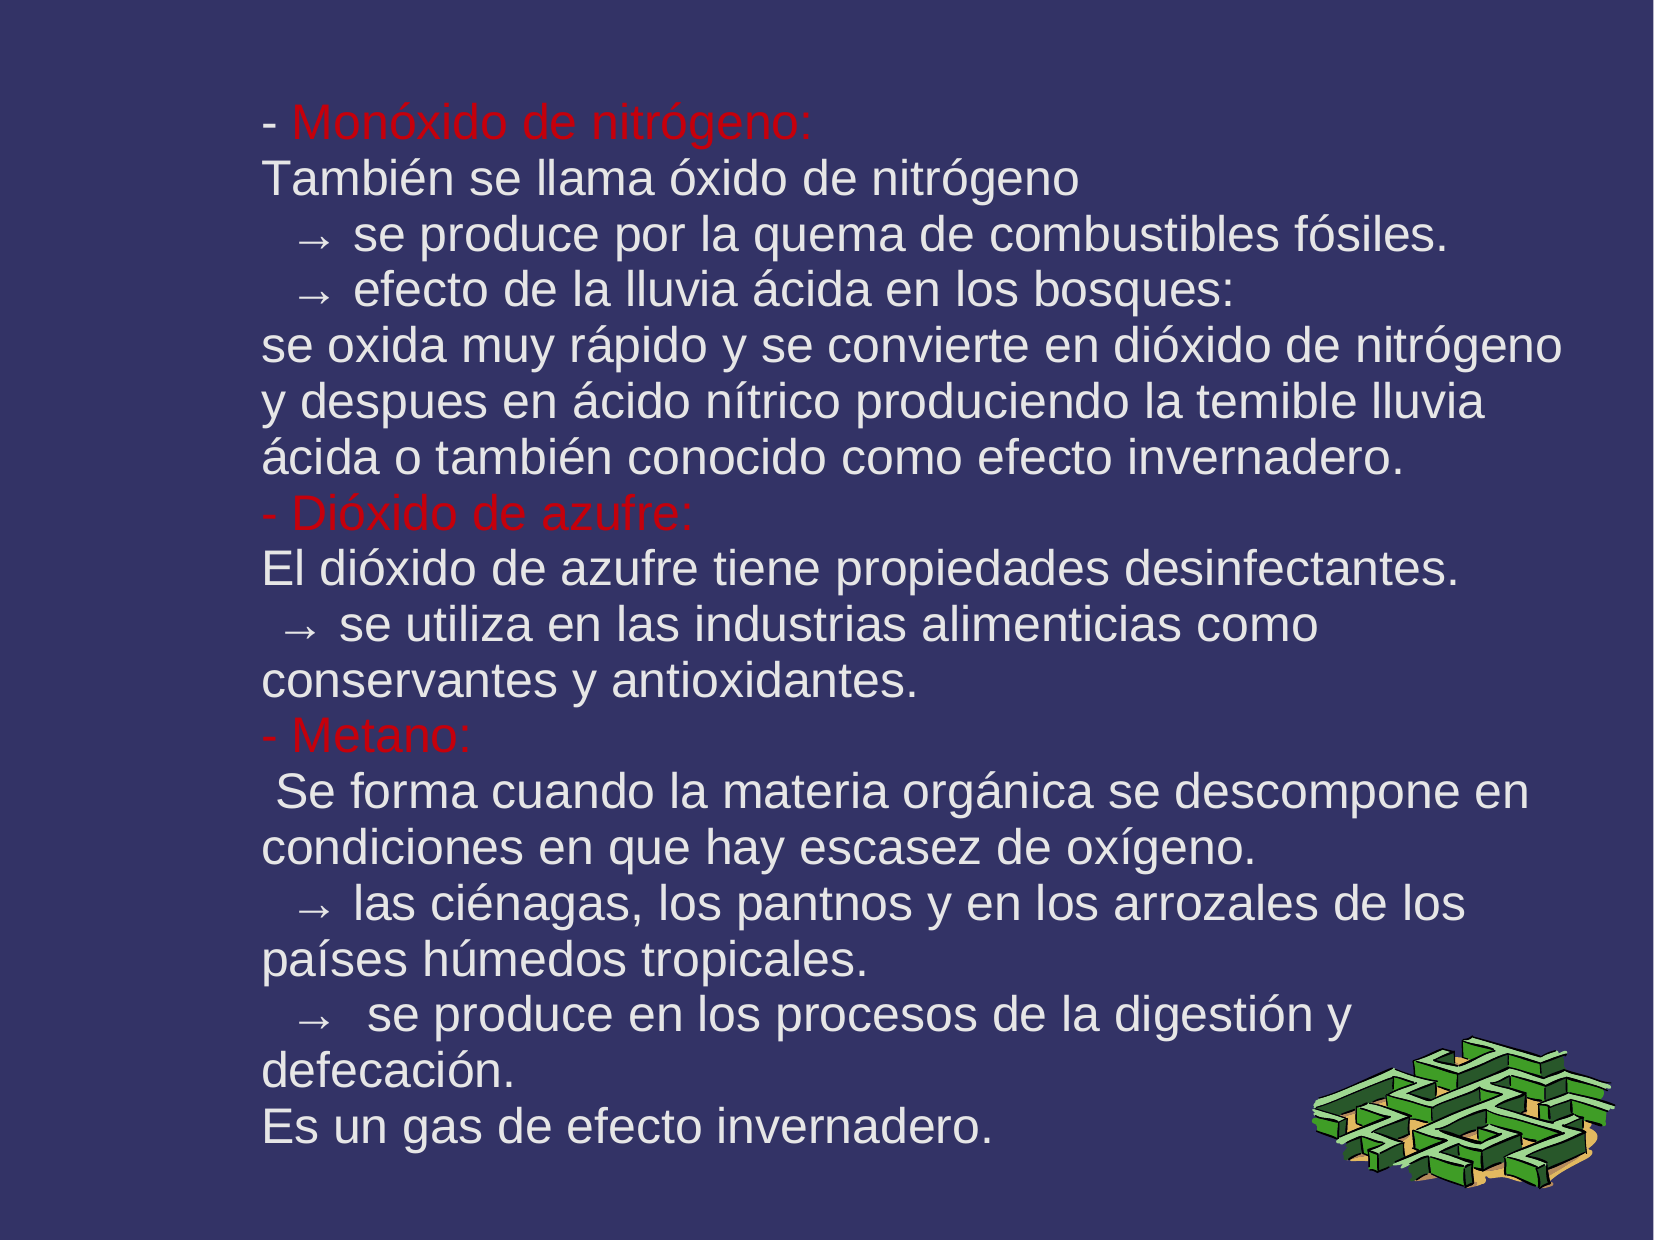

# - Monóxido de nitrógeno:
También se llama óxido de nitrógeno
 → se produce por la quema de combustibles fósiles.
 → efecto de la lluvia ácida en los bosques:
se oxida muy rápido y se convierte en dióxido de nitrógeno y despues en ácido nítrico produciendo la temible lluvia ácida o también conocido como efecto invernadero.
- Dióxido de azufre:
El dióxido de azufre tiene propiedades desinfectantes.
 → se utiliza en las industrias alimenticias como conservantes y antioxidantes.
- Metano:
 Se forma cuando la materia orgánica se descompone en condiciones en que hay escasez de oxígeno.
 → las ciénagas, los pantnos y en los arrozales de los países húmedos tropicales.
 → se produce en los procesos de la digestión y defecación.
Es un gas de efecto invernadero.